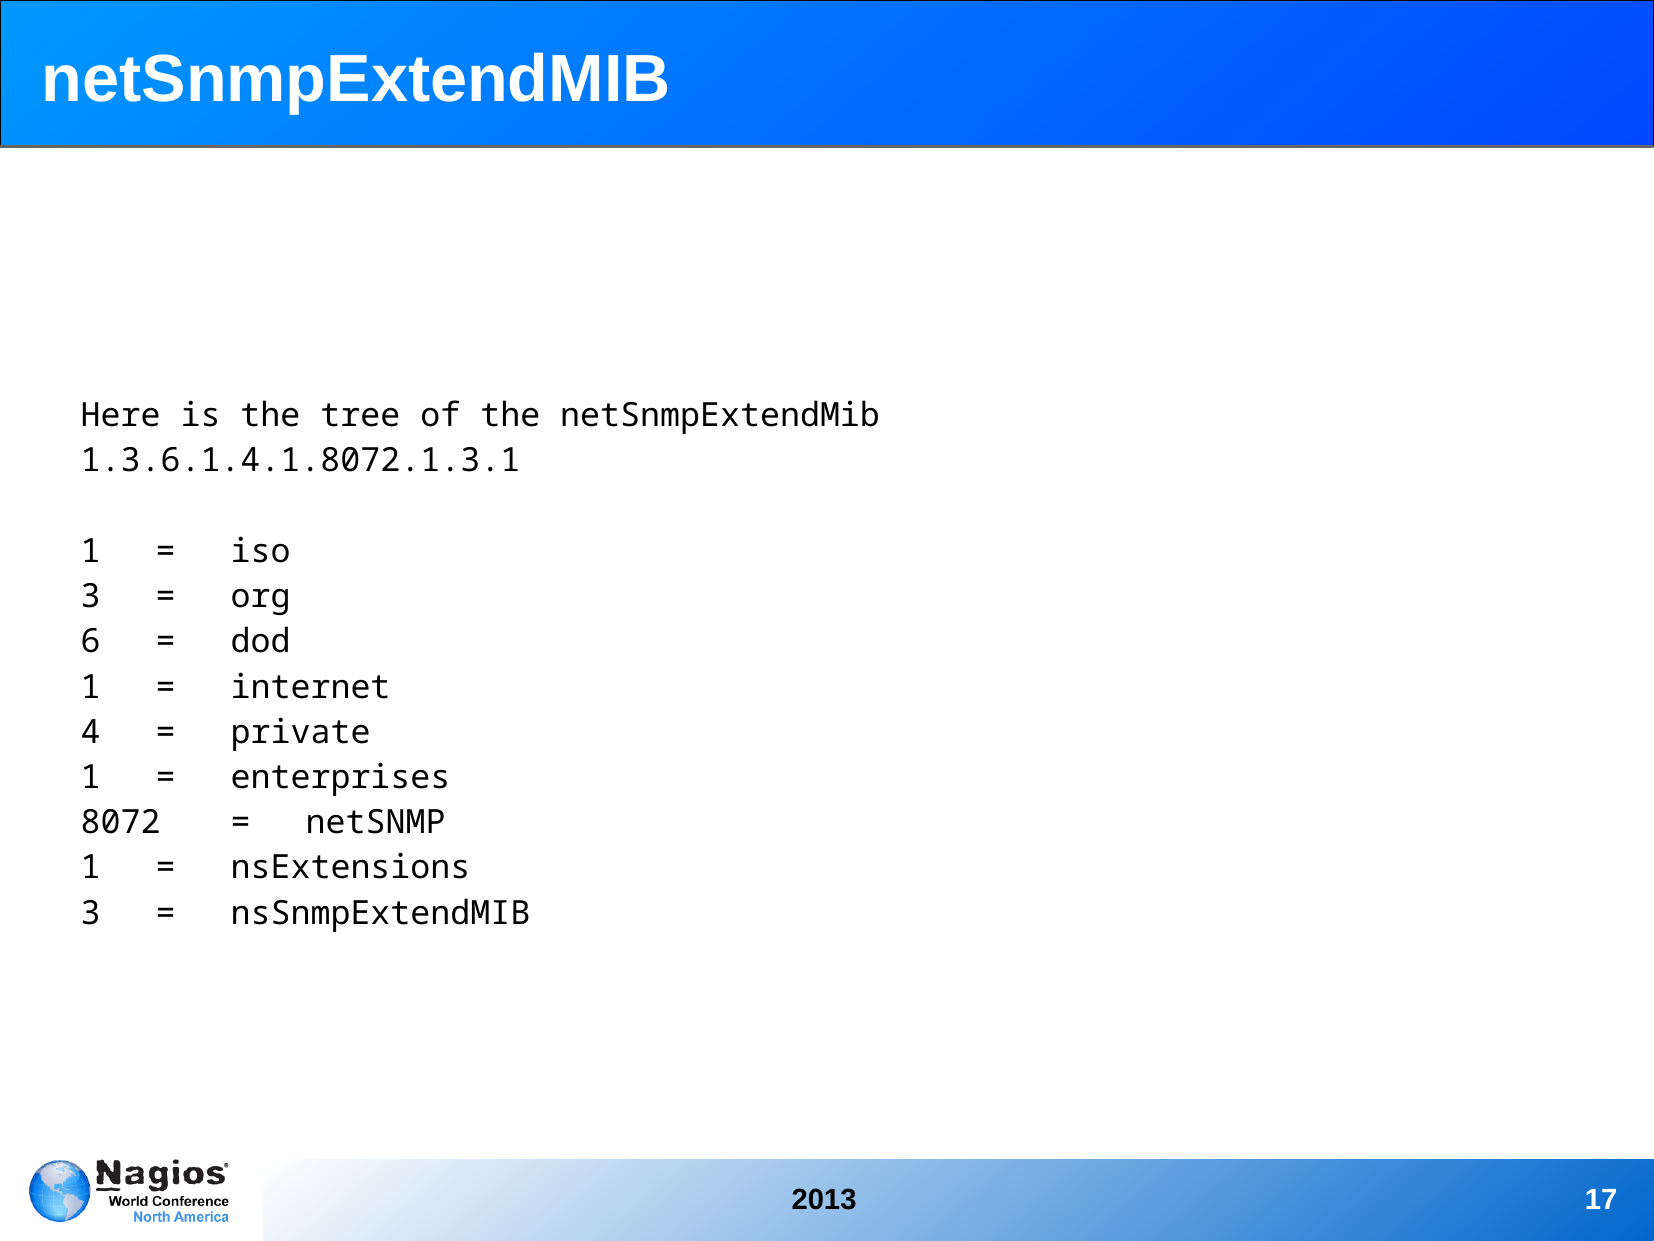

# netSnmpExtendMIB
Here is the tree of the netSnmpExtendMib
1.3.6.1.4.1.8072.1.3.1
1	=	iso
3	=	org
6	=	dod
1	=	internet
4	=	private
1	=	enterprises
8072	=	netSNMP
1	=	nsExtensions
3	=	nsSnmpExtendMIB
2011
17